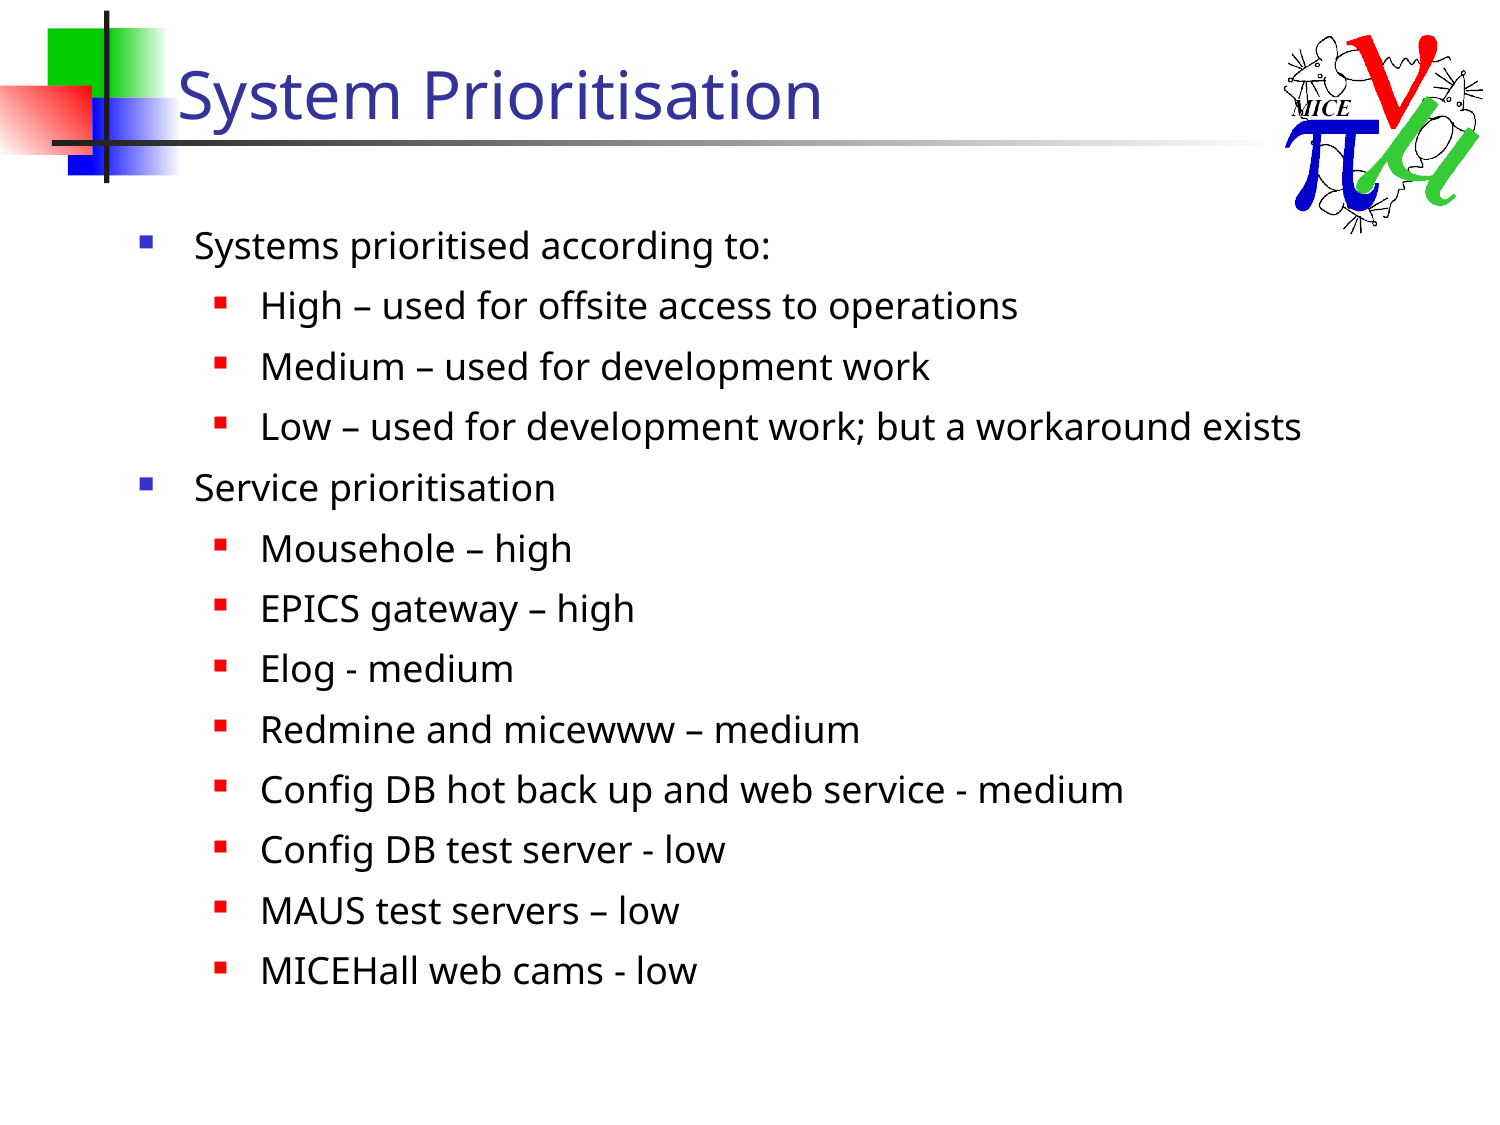

# System Prioritisation
Systems prioritised according to:
High – used for offsite access to operations
Medium – used for development work
Low – used for development work; but a workaround exists
Service prioritisation
Mousehole – high
EPICS gateway – high
Elog - medium
Redmine and micewww – medium
Config DB hot back up and web service - medium
Config DB test server - low
MAUS test servers – low
MICEHall web cams - low